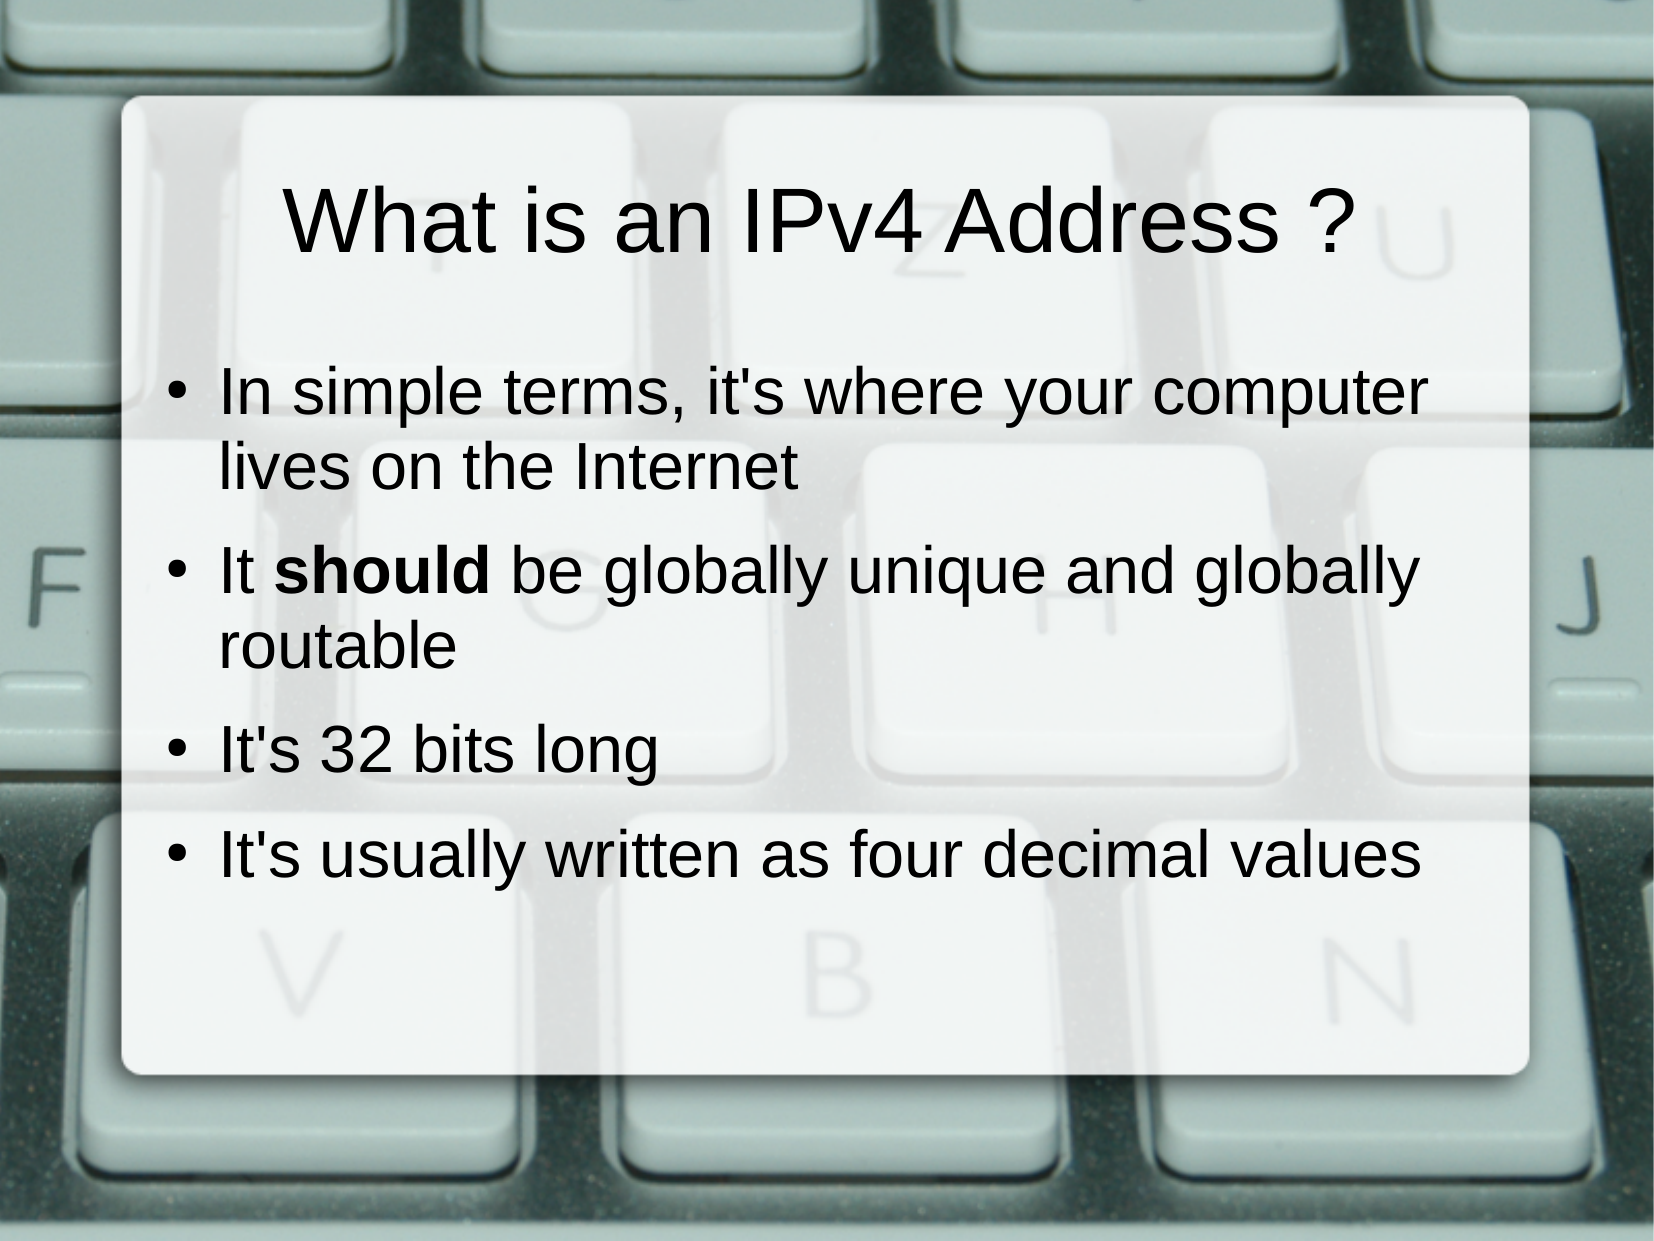

# What is an IPv4 Address ?
In simple terms, it's where your computer lives on the Internet
It should be globally unique and globally routable
It's 32 bits long
It's usually written as four decimal values